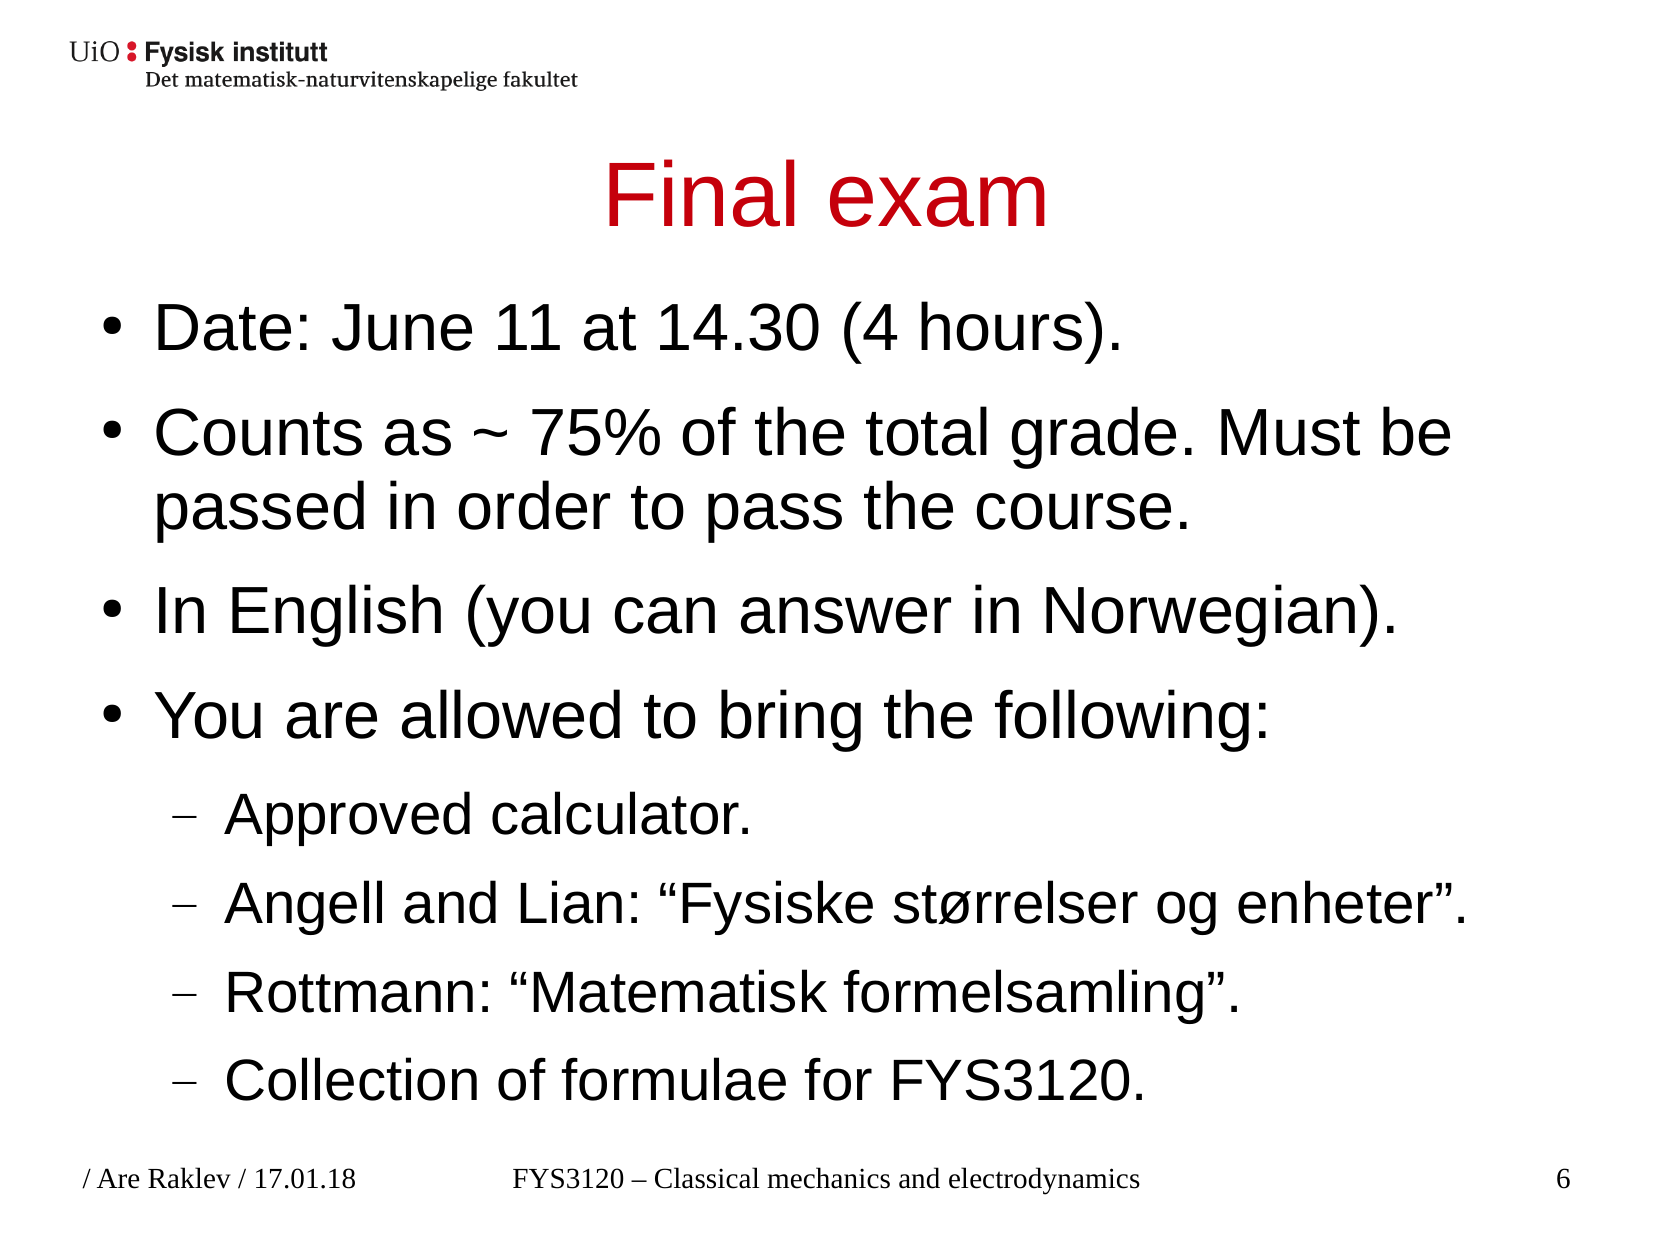

# Final exam
Date: June 11 at 14.30 (4 hours).
Counts as ~ 75% of the total grade. Must be passed in order to pass the course.
In English (you can answer in Norwegian).
You are allowed to bring the following:
Approved calculator.
Angell and Lian: “Fysiske størrelser og enheter”.
Rottmann: “Matematisk formelsamling”.
Collection of formulae for FYS3120.
/ Are Raklev / 17.01.18
FYS3120 – Classical mechanics and electrodynamics
6